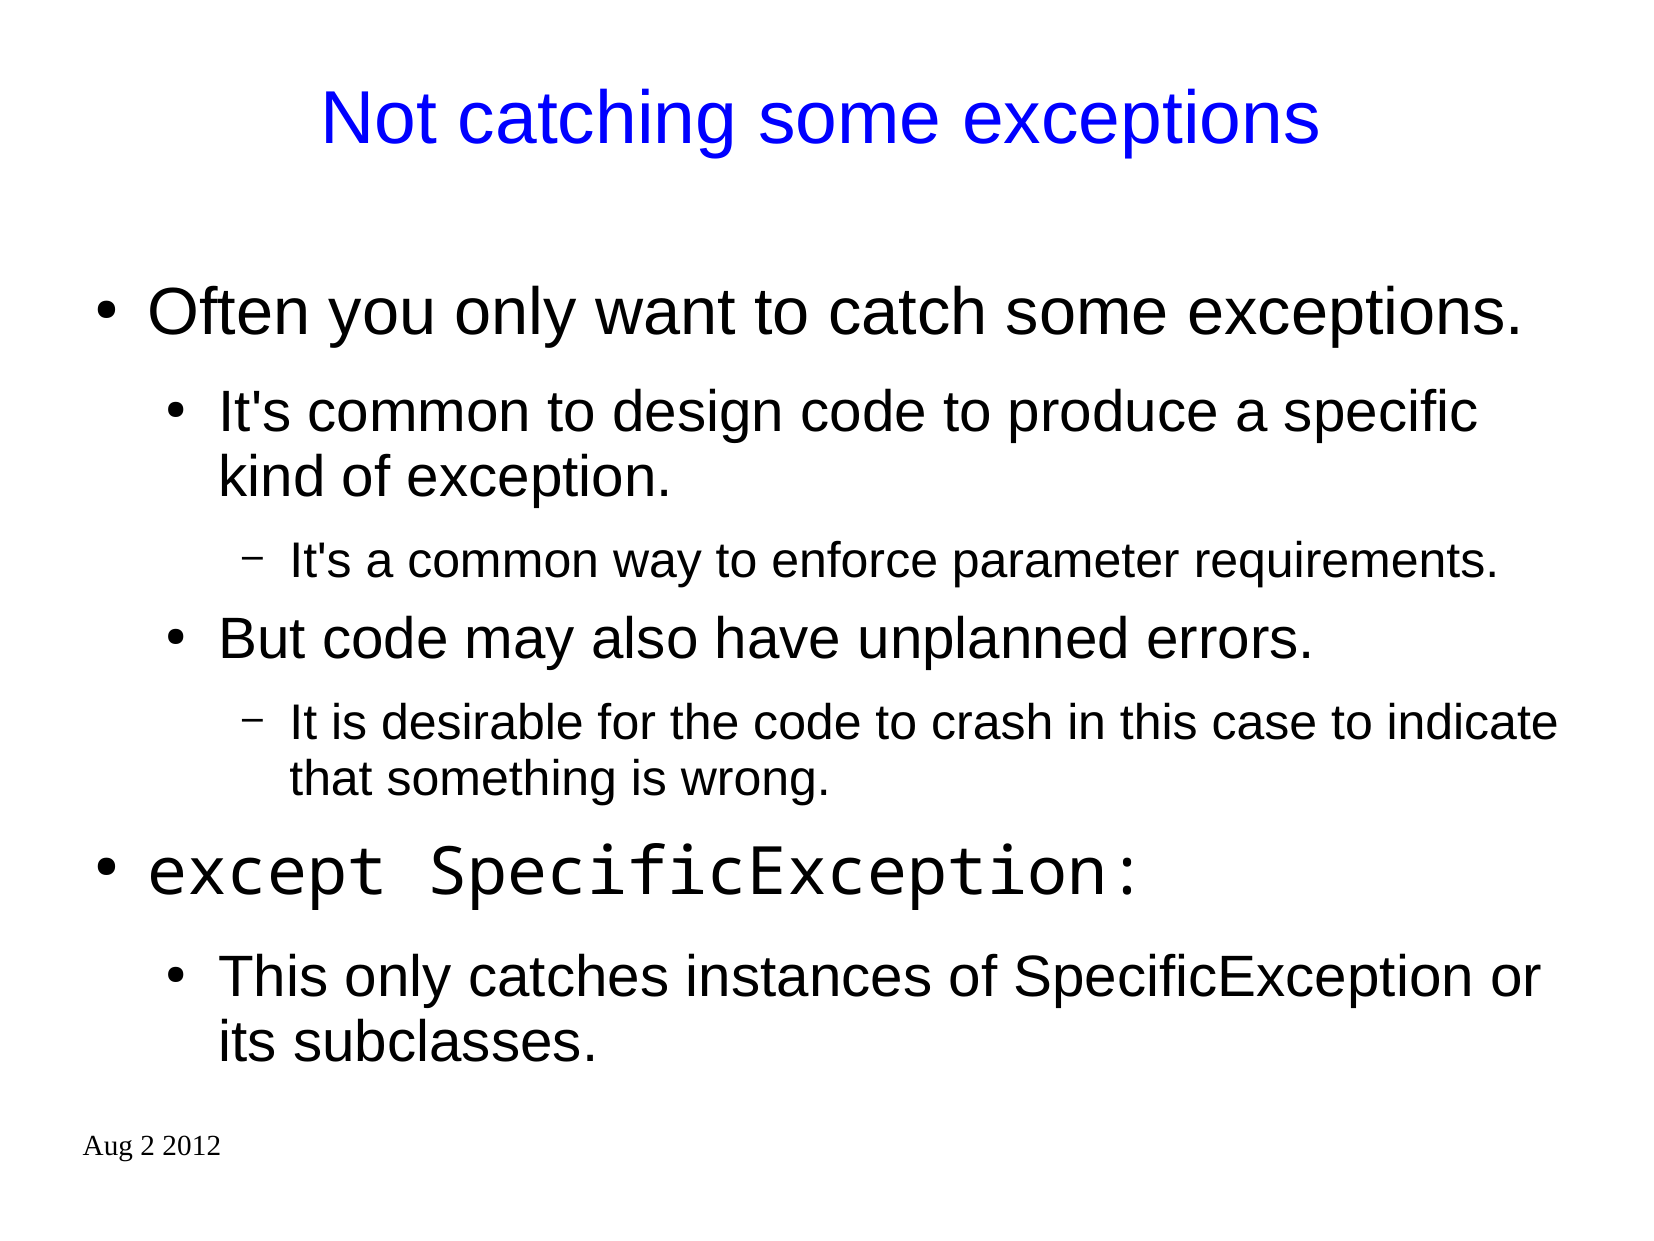

# Not catching some exceptions
Often you only want to catch some exceptions.
It's common to design code to produce a specific kind of exception.
It's a common way to enforce parameter requirements.
But code may also have unplanned errors.
It is desirable for the code to crash in this case to indicate that something is wrong.
except SpecificException:
This only catches instances of SpecificException or its subclasses.
Aug 2 2012